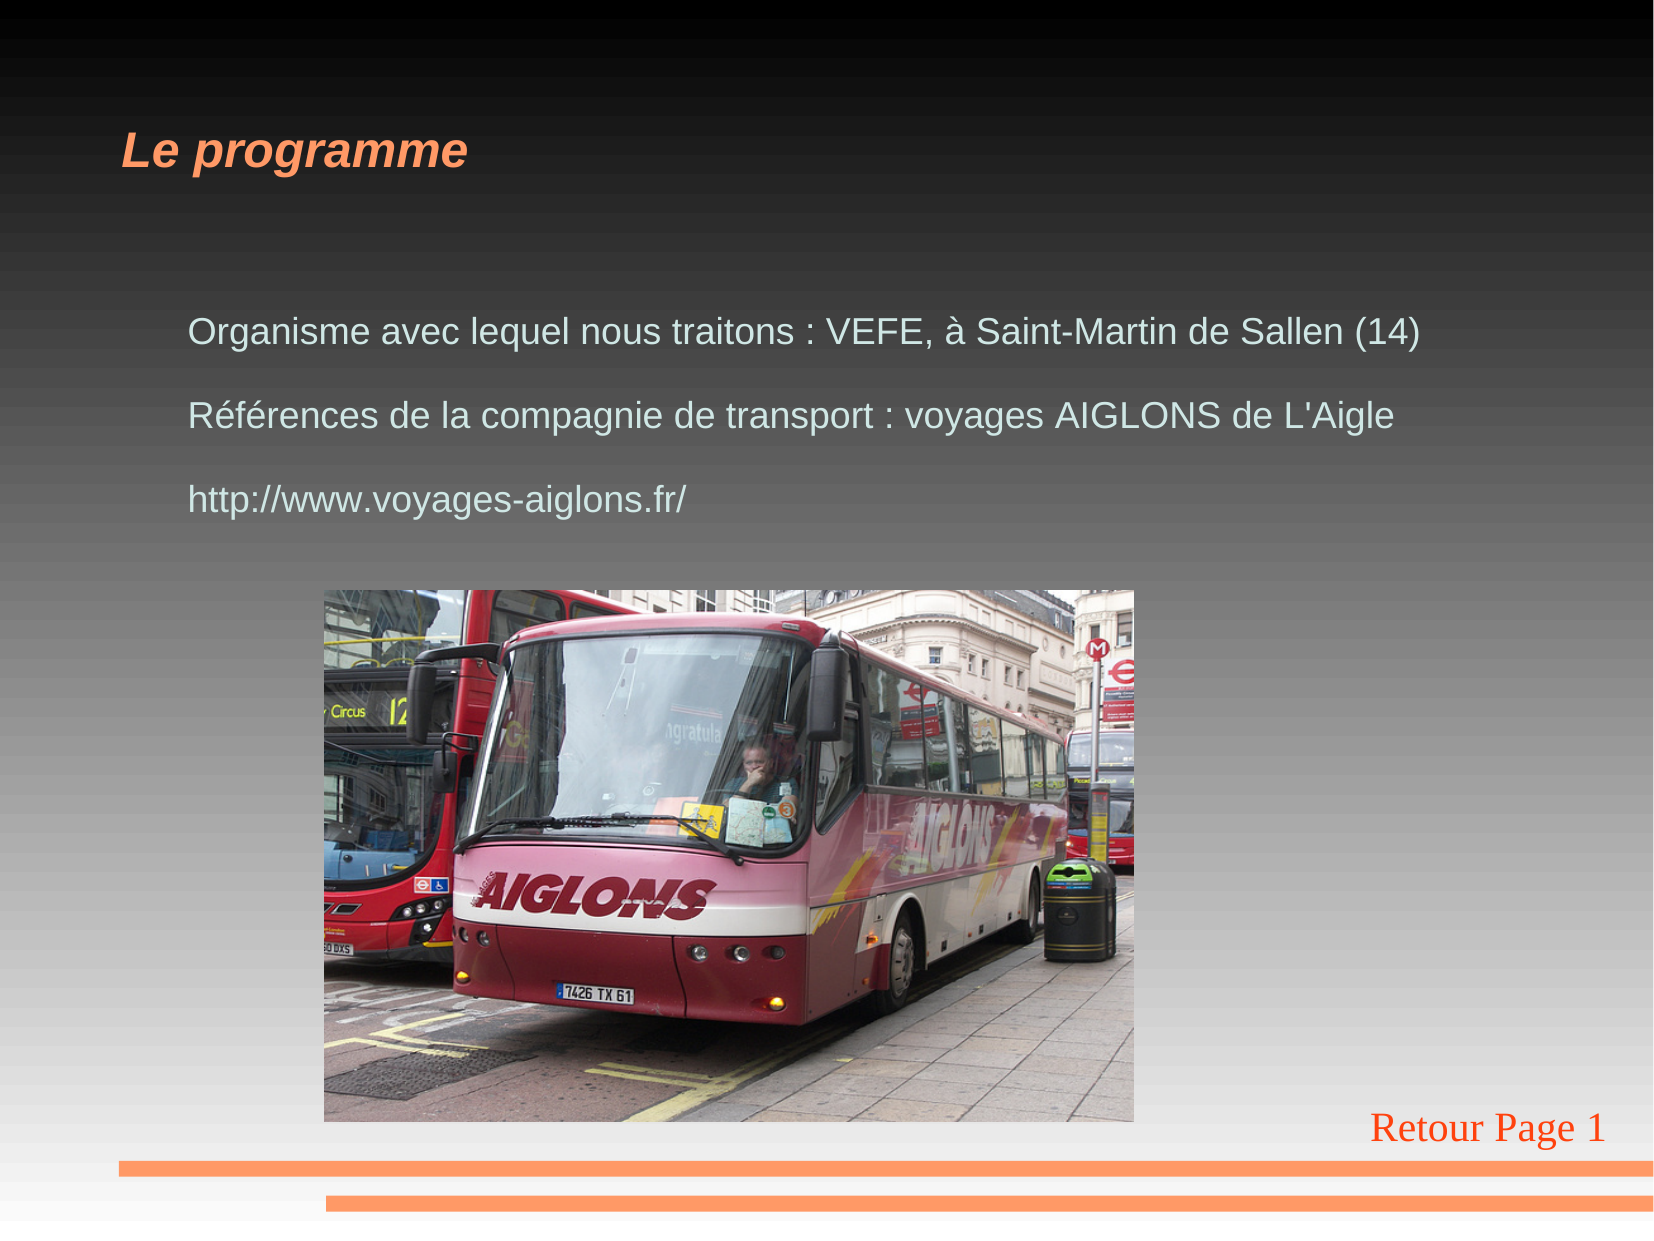

# Le programme
Organisme avec lequel nous traitons : VEFE, à Saint-Martin de Sallen (14)
Références de la compagnie de transport : voyages AIGLONS de L'Aigle
http://www.voyages-aiglons.fr/
Retour Page 1